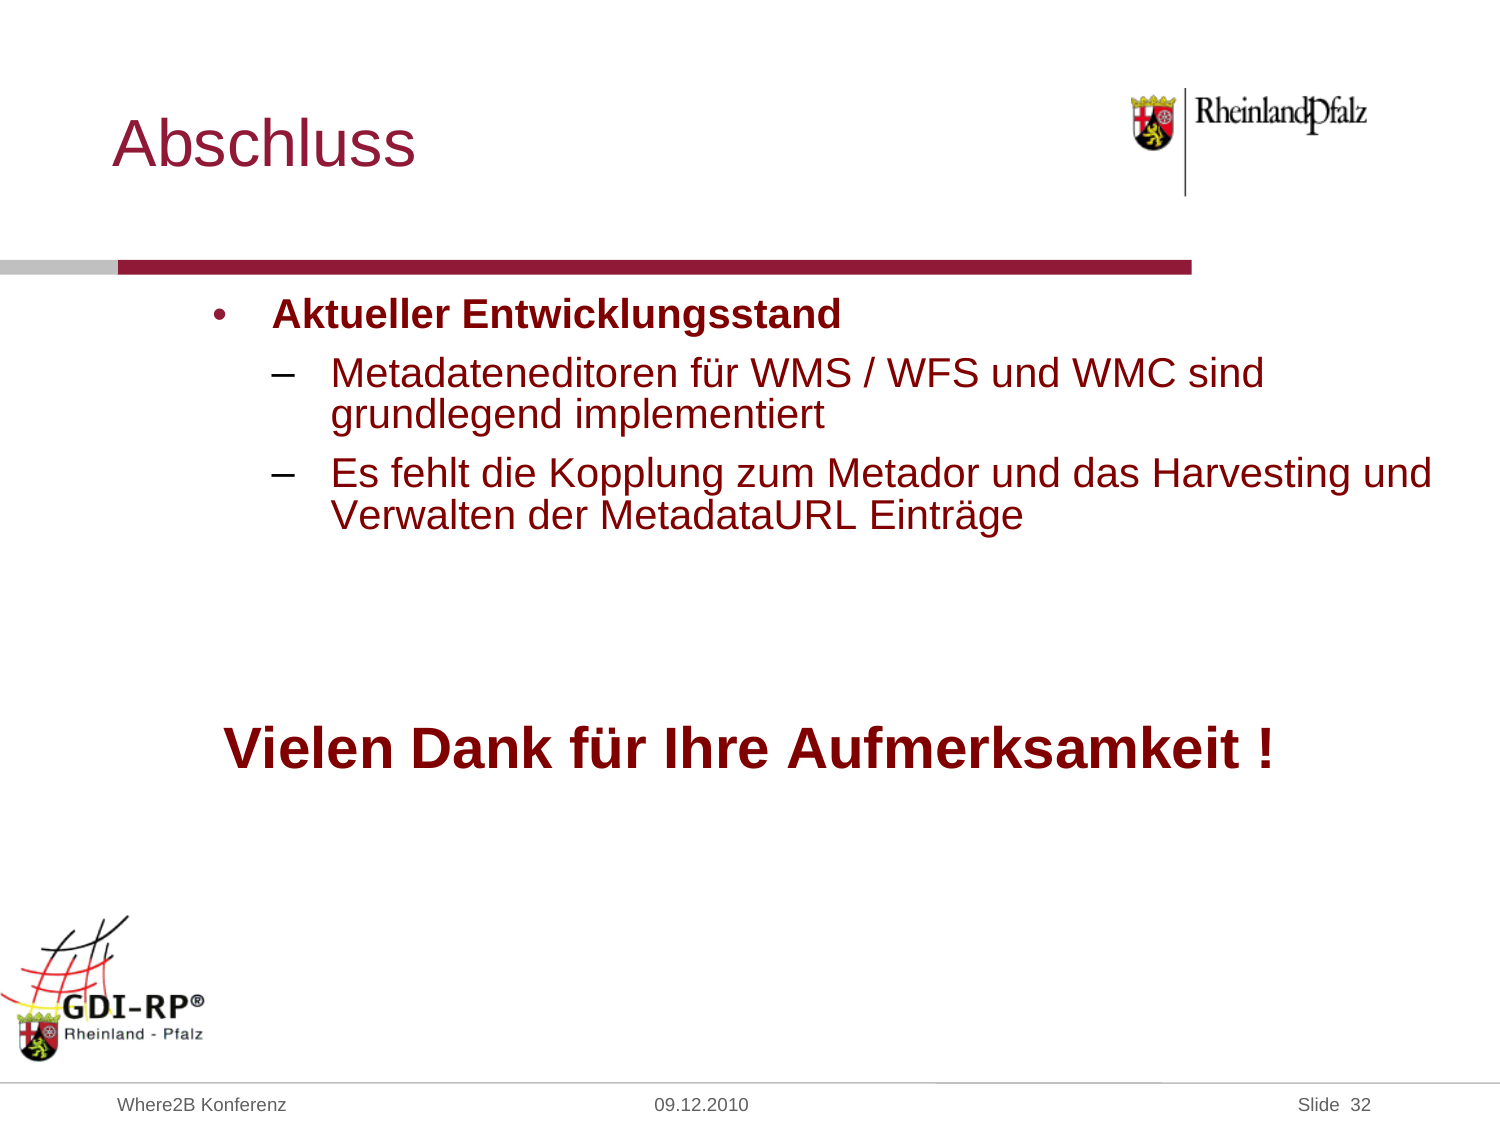

# Abschluss
Aktueller Entwicklungsstand
Metadateneditoren für WMS / WFS und WMC sind grundlegend implementiert
Es fehlt die Kopplung zum Metador und das Harvesting und Verwalten der MetadataURL Einträge
Vielen Dank für Ihre Aufmerksamkeit !